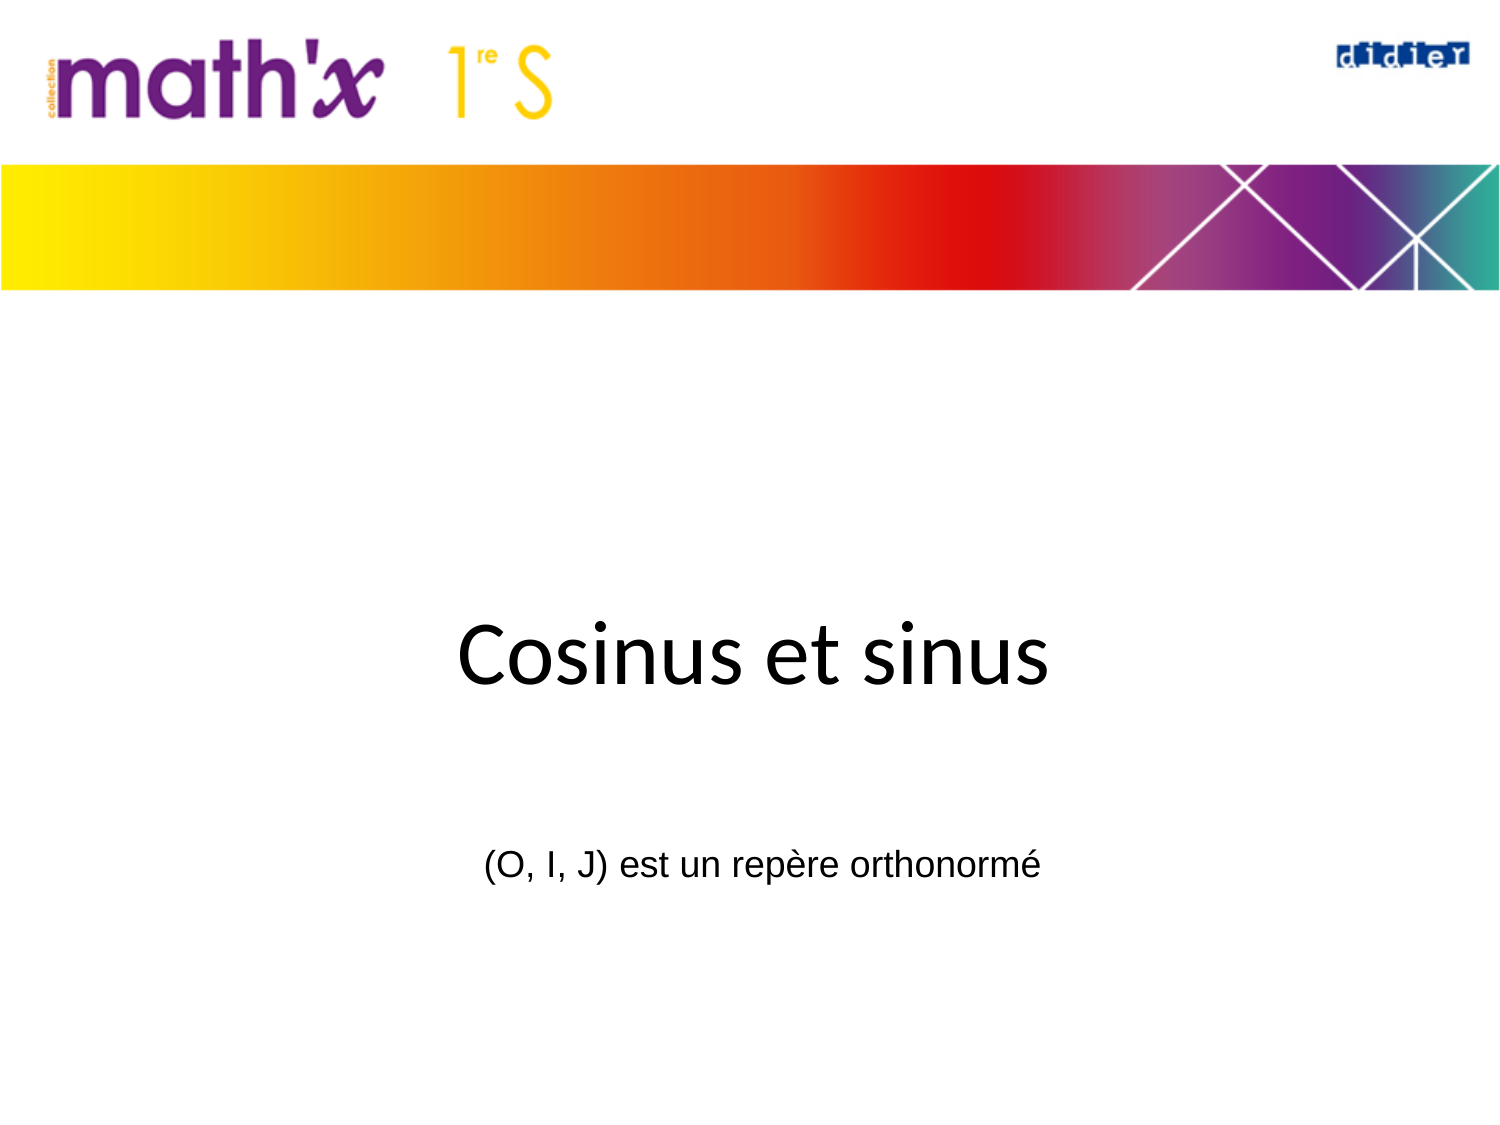

# Cosinus et sinus
(O, I, J) est un repère orthonormé